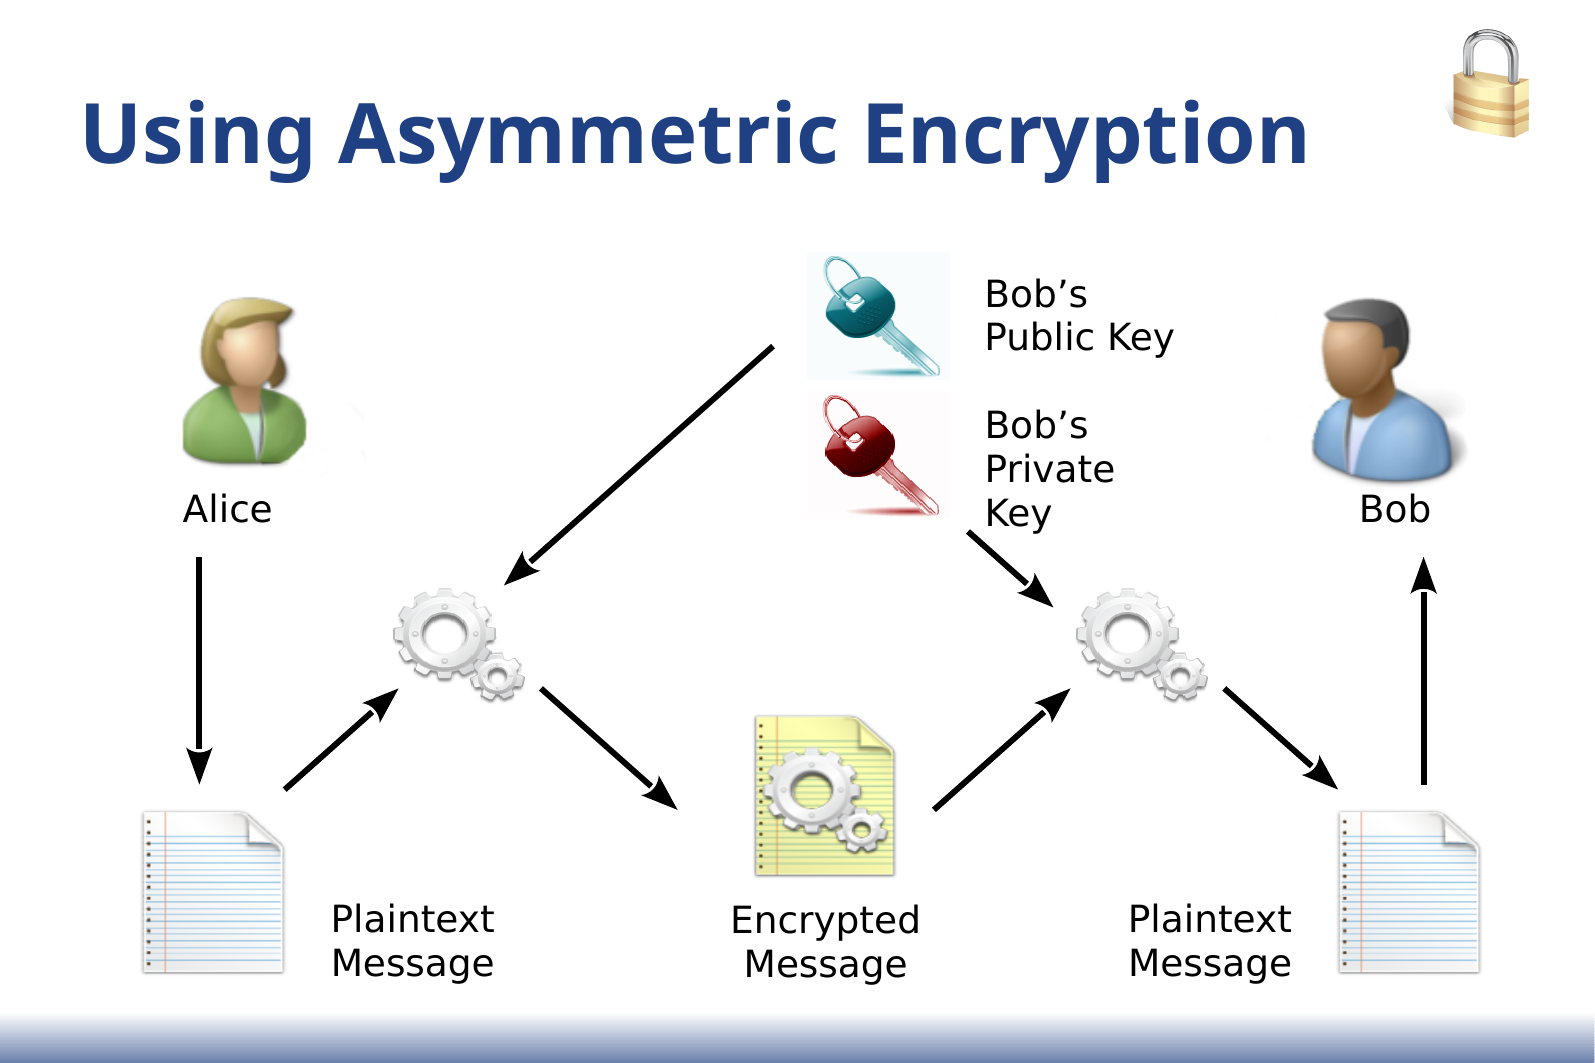

# Using Asymmetric Encryption
Bob’s
Public Key
Alice
Bob
Bob’s Private Key
Plaintext
Message
Plaintext
Message
Encrypted
Message